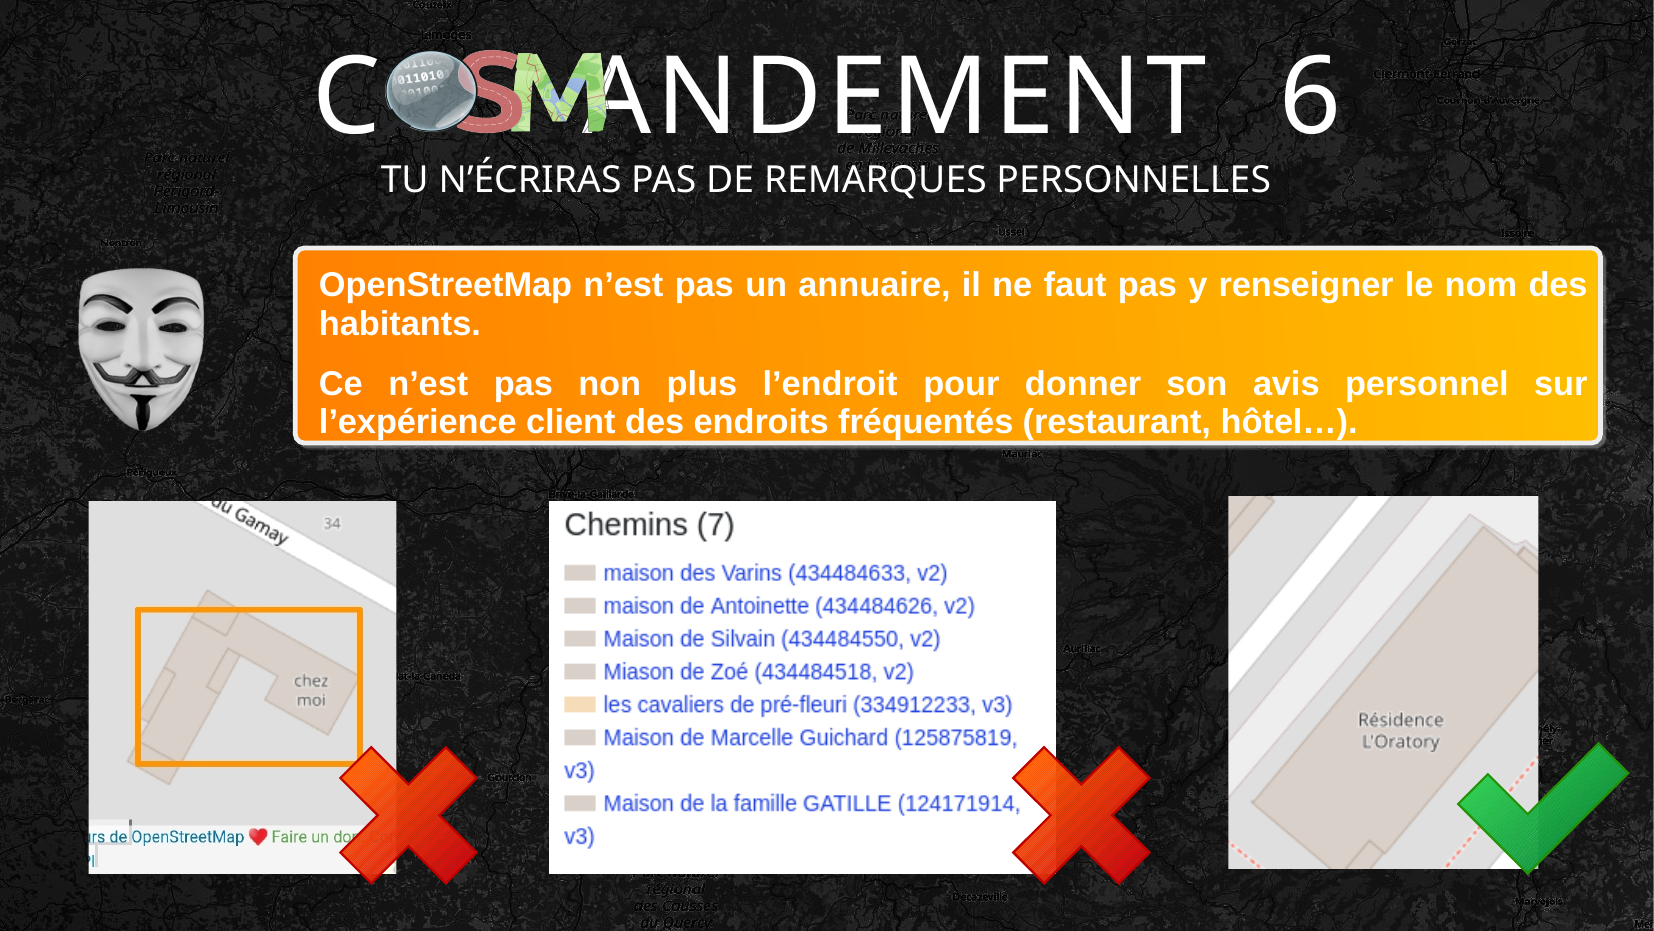

C ANDEMENT 6
TU N’ÉCRIRAS PAS DE REMARQUES PERSONNELLES
# OpenStreetMap n’est pas un annuaire, il ne faut pas y renseigner le nom des habitants.
Ce n’est pas non plus l’endroit pour donner son avis personnel sur l’expérience client des endroits fréquentés (restaurant, hôtel…).